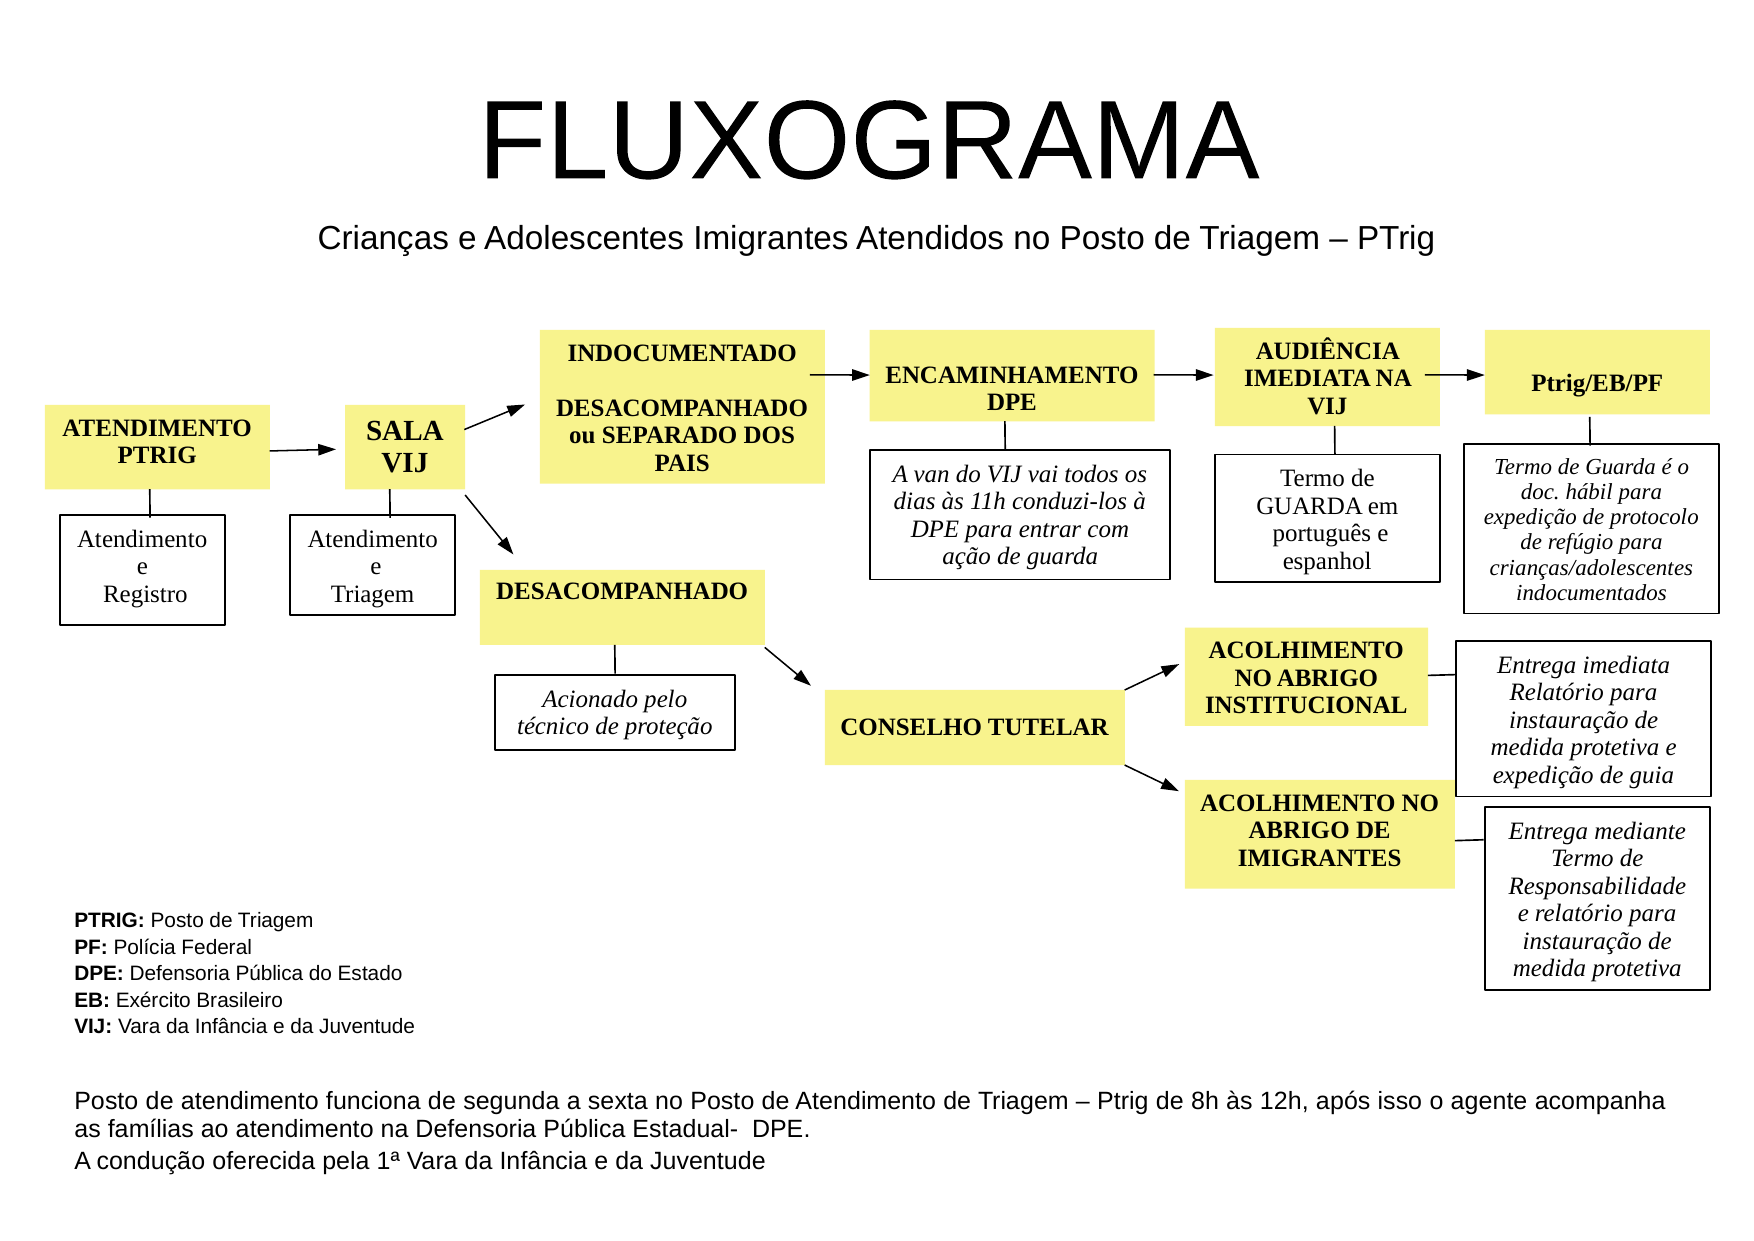

FLUXOGRAMA
Crianças e Adolescentes Imigrantes Atendidos no Posto de Triagem – PTrig
AUDIÊNCIA IMEDIATA NA VIJ
INDOCUMENTADO
DESACOMPANHADO ou SEPARADO DOS PAIS
ENCAMINHAMENTO
DPE
Ptrig/EB/PF
ATENDIMENTO PTRIG
SALA
VIJ
Termo de Guarda é o doc. hábil para expedição de protocolo de refúgio para crianças/adolescentes indocumentados
A van do VIJ vai todos os dias às 11h conduzi-los à DPE para entrar com ação de guarda
Termo de GUARDA em
 português e espanhol
Atendimento
e
 Registro
Atendimento
 e
Triagem
DESACOMPANHADO
ACOLHIMENTO
NO ABRIGO INSTITUCIONAL
Entrega imediata
Relatório para instauração de medida protetiva e expedição de guia
Acionado pelo técnico de proteção
CONSELHO TUTELAR
ACOLHIMENTO NO ABRIGO DE IMIGRANTES
Entrega mediante Termo de Responsabilidade e relatório para instauração de medida protetiva
PTRIG: Posto de Triagem
PF: Polícia Federal
DPE: Defensoria Pública do Estado
EB: Exército Brasileiro
VIJ: Vara da Infância e da Juventude
Posto de atendimento funciona de segunda a sexta no Posto de Atendimento de Triagem – Ptrig de 8h às 12h, após isso o agente acompanha as famílias ao atendimento na Defensoria Pública Estadual- DPE.
A condução oferecida pela 1ª Vara da Infância e da Juventude